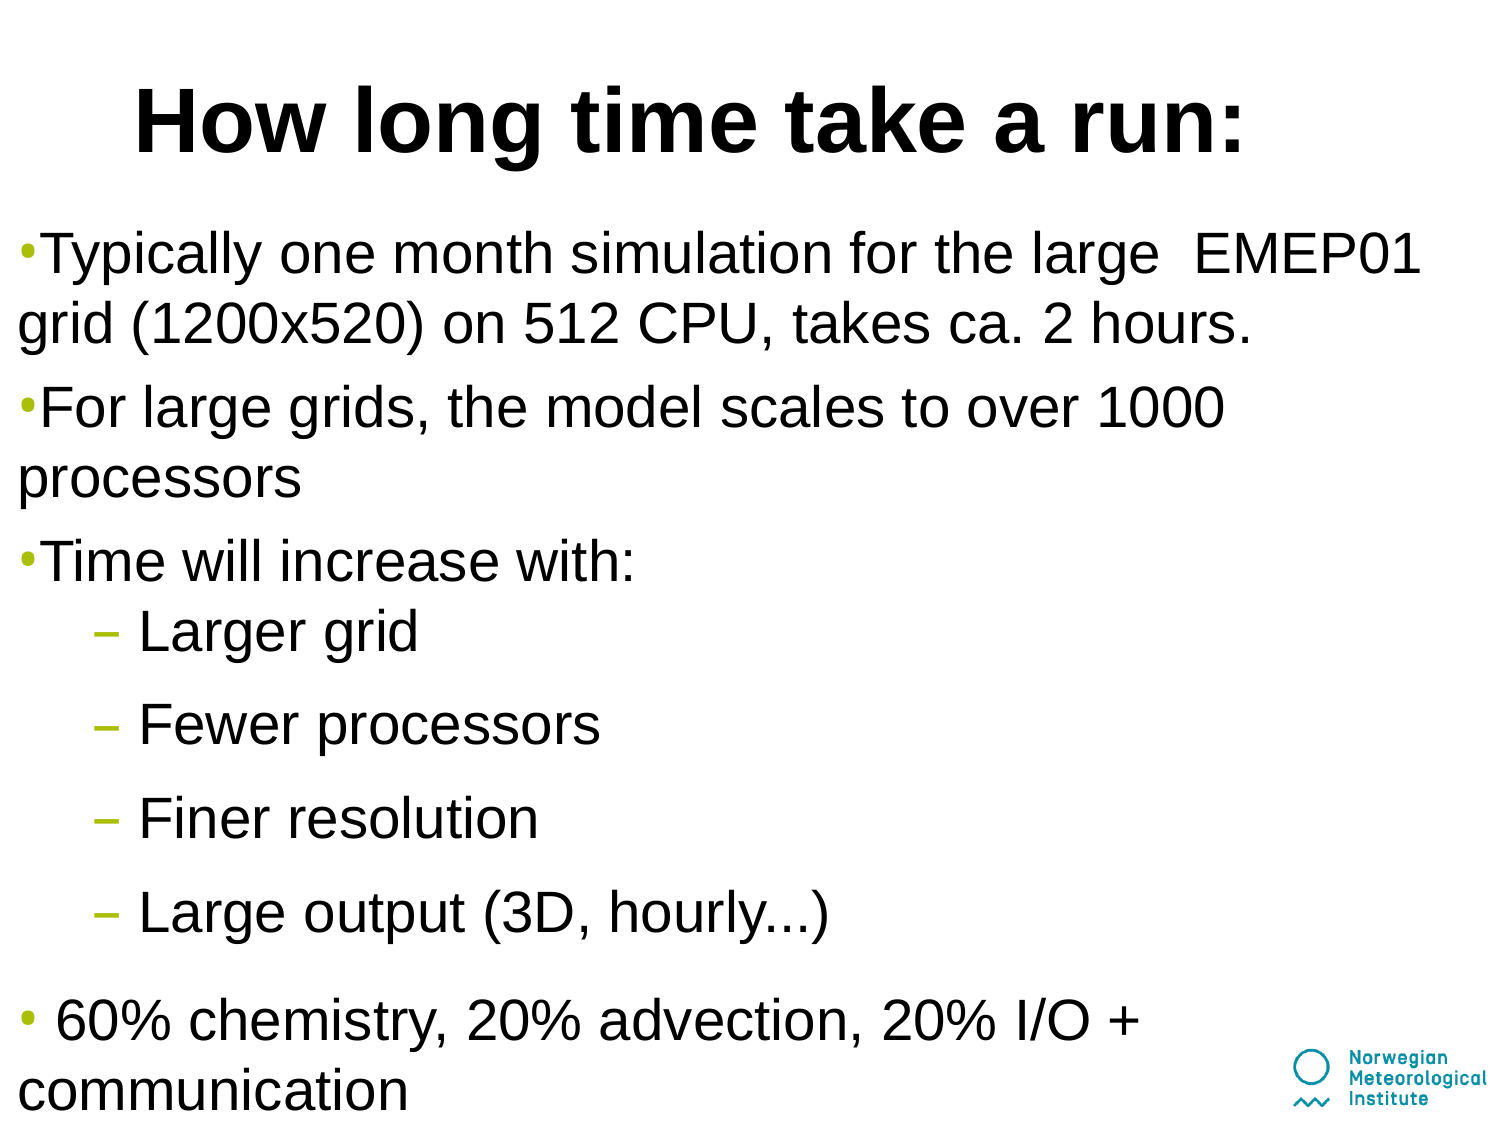

# How long time take a run:
Typically one month simulation for the large EMEP01 grid (1200x520) on 512 CPU, takes ca. 2 hours.
For large grids, the model scales to over 1000 processors
Time will increase with:
Larger grid
Fewer processors
Finer resolution
Large output (3D, hourly...)
 60% chemistry, 20% advection, 20% I/O + communication